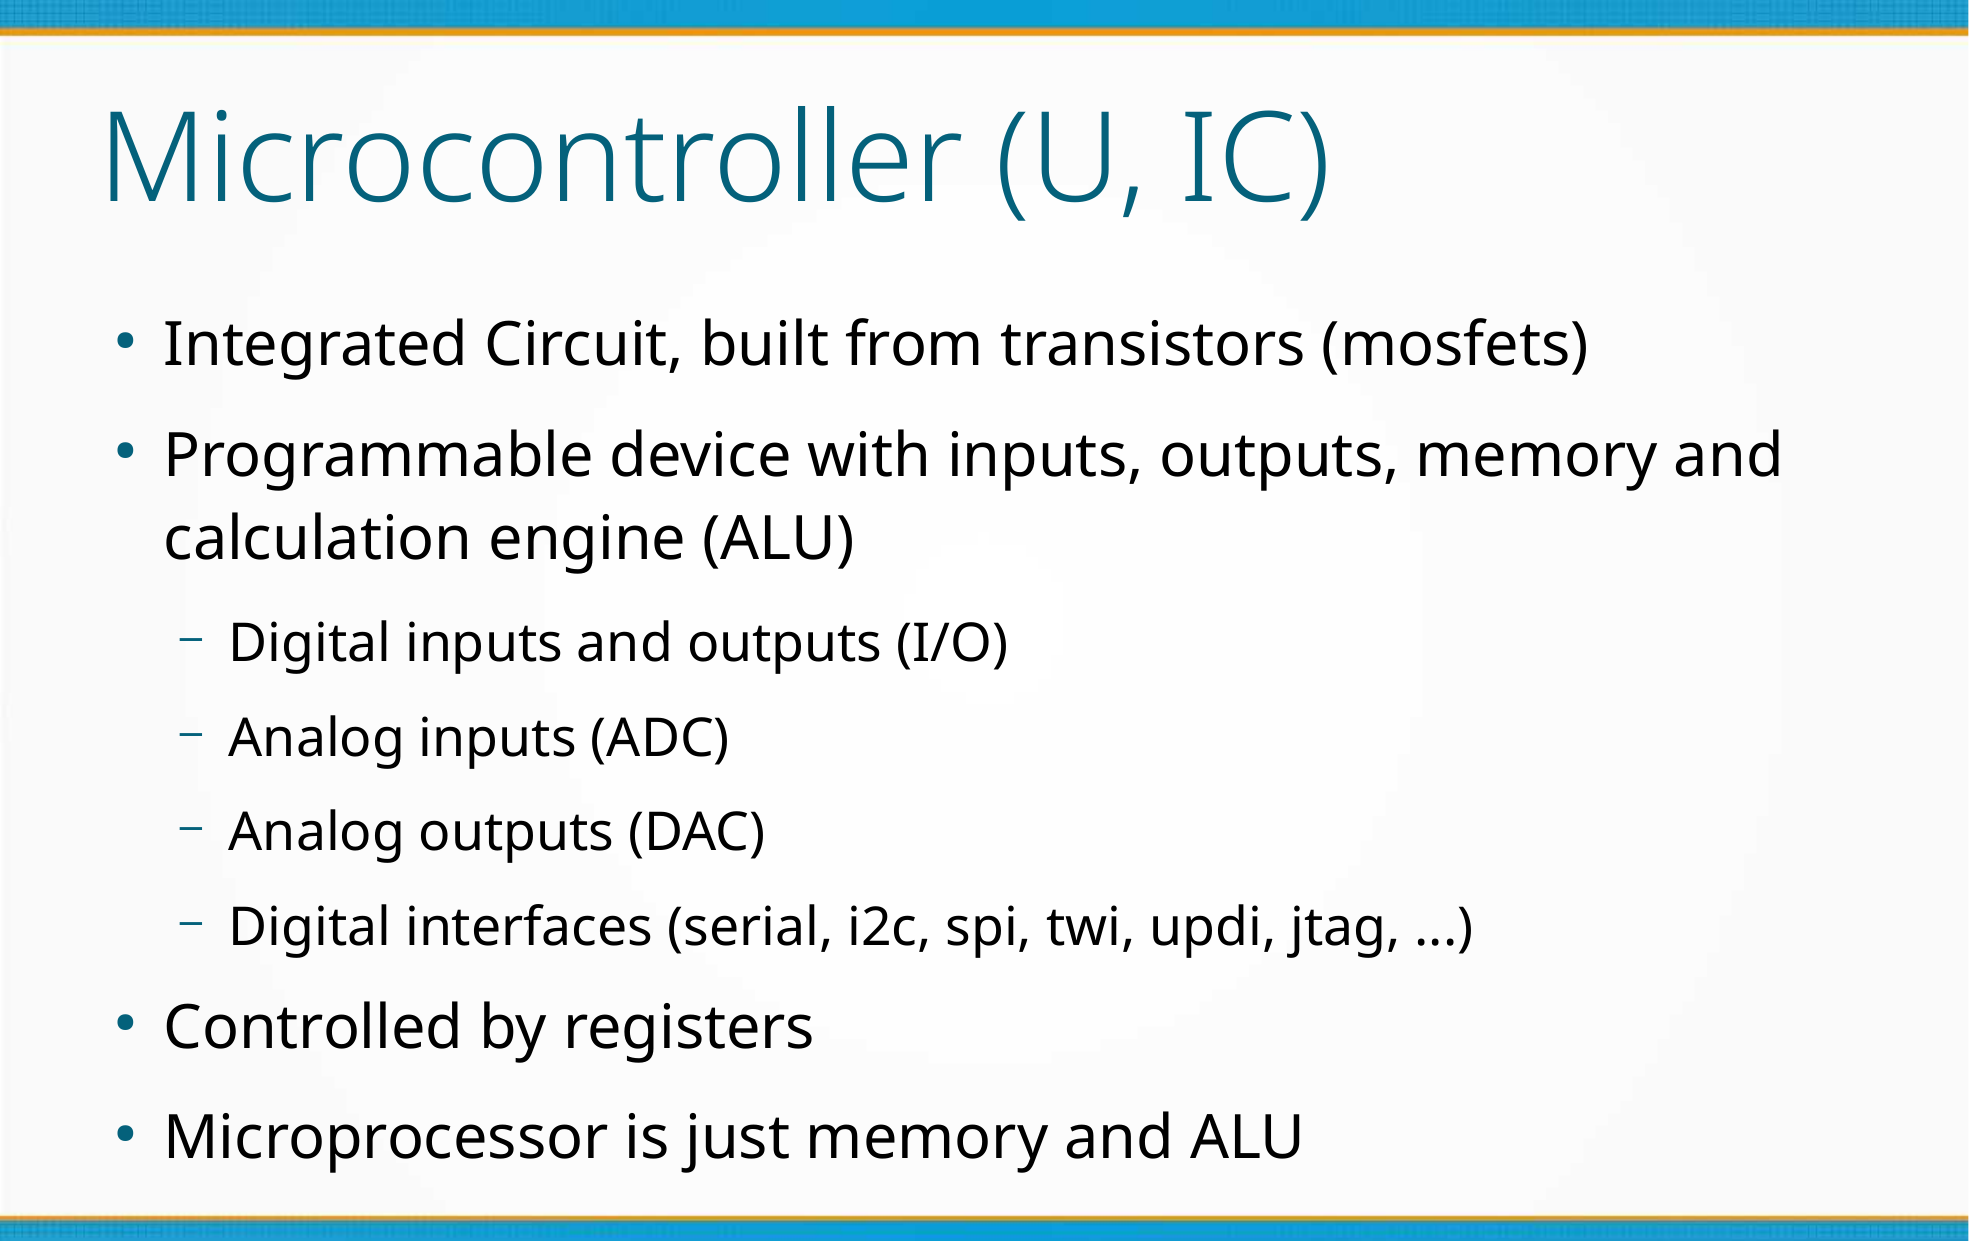

# Microcontroller (U, IC)
Integrated Circuit, built from transistors (mosfets)
Programmable device with inputs, outputs, memory and calculation engine (ALU)
Digital inputs and outputs (I/O)
Analog inputs (ADC)
Analog outputs (DAC)
Digital interfaces (serial, i2c, spi, twi, updi, jtag, ...)
Controlled by registers
Microprocessor is just memory and ALU